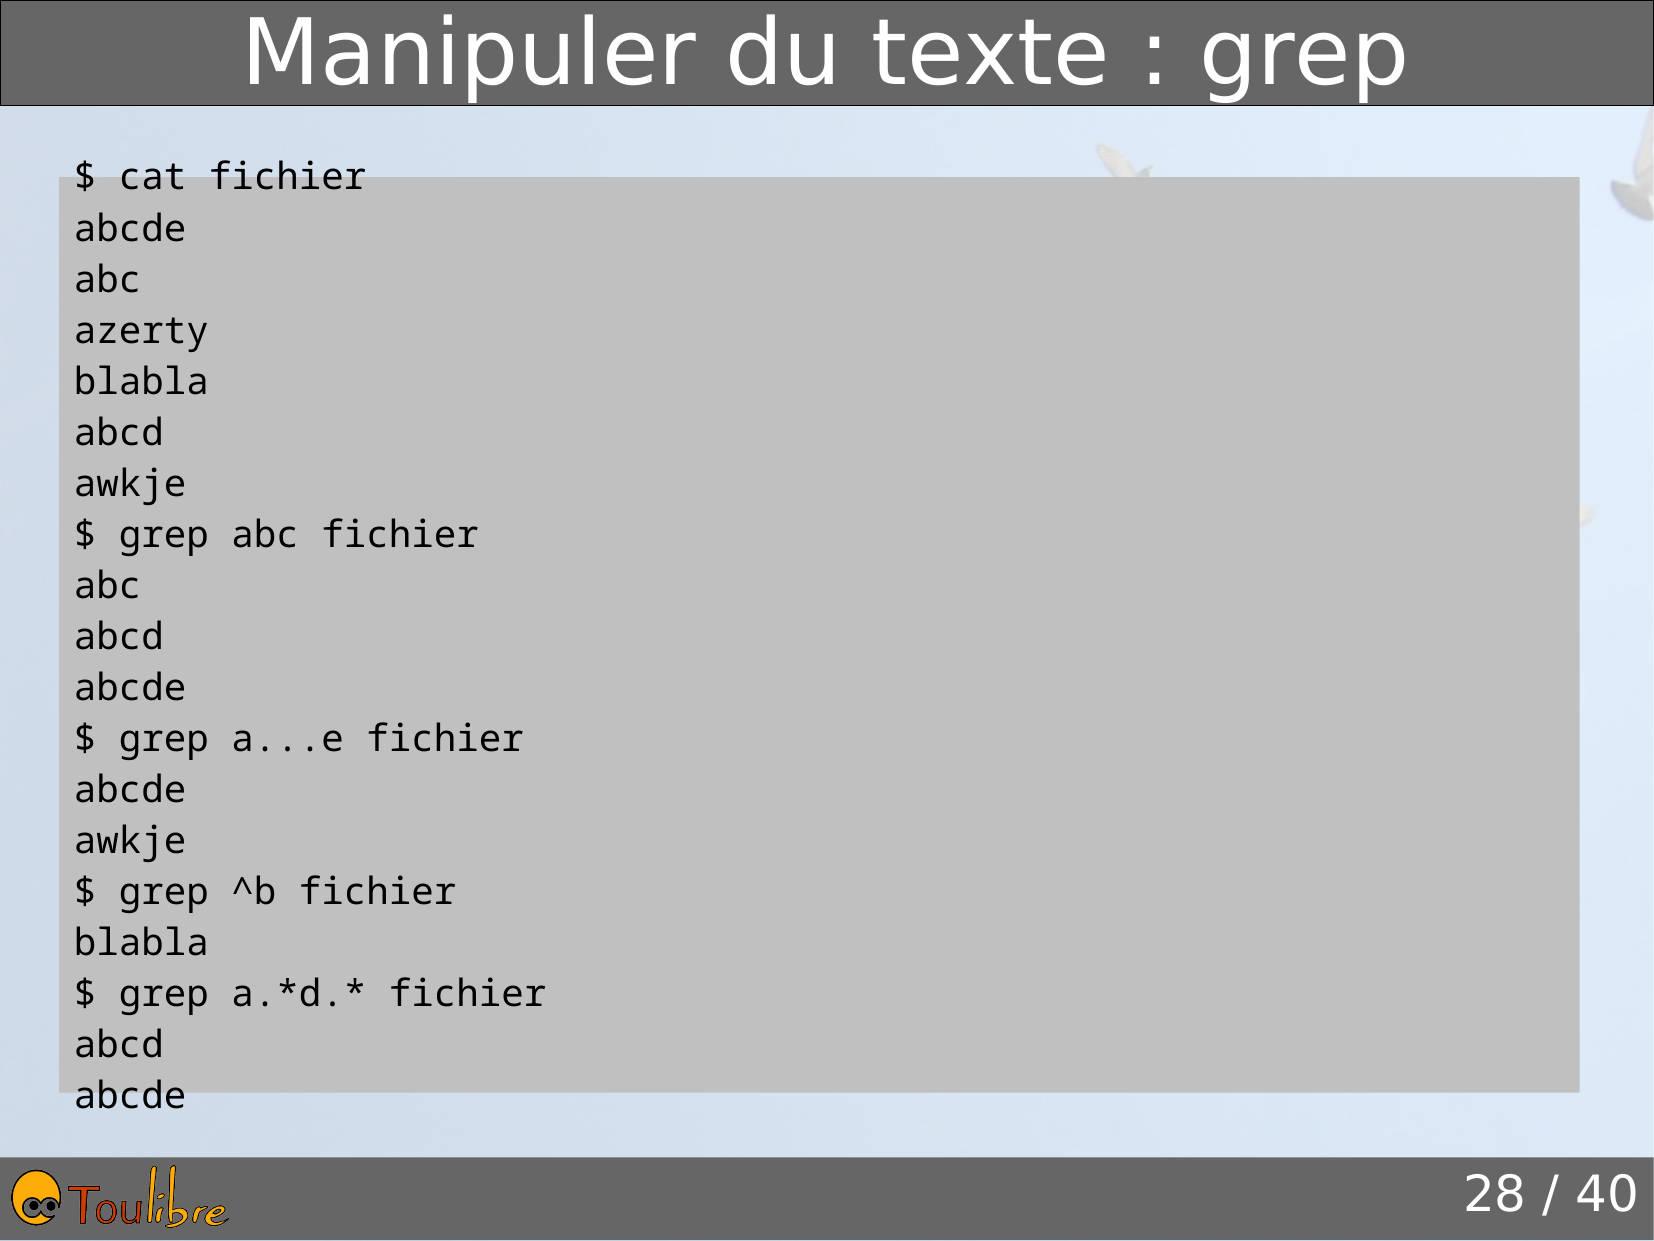

# Manipuler du texte : grep
$ cat fichier
abcde
abc
azerty
blabla
abcd
awkje
$ grep abc fichier
abc
abcd
abcde
$ grep a...e fichier
abcde
awkje
$ grep ^b fichier
blabla
$ grep a.*d.* fichier
abcd
abcde